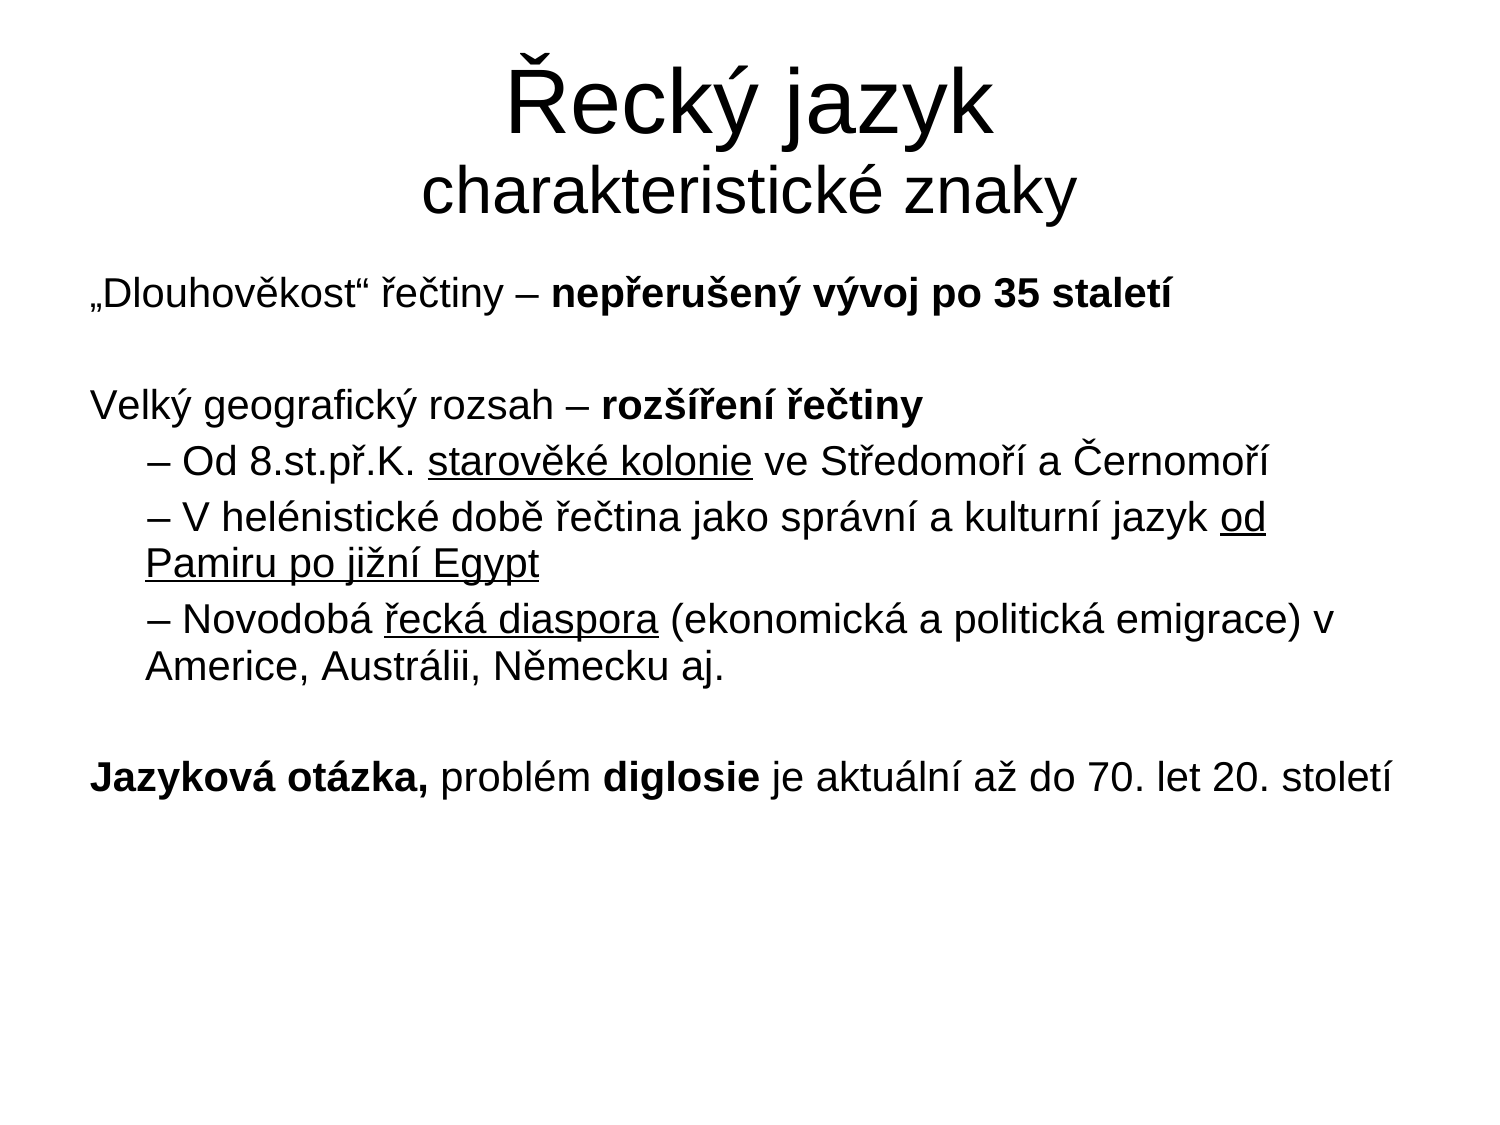

# Řecký jazyk charakteristické znaky
„Dlouhověkost“ řečtiny – nepřerušený vývoj po 35 staletí
Velký geografický rozsah – rozšíření řečtiny
 – Od 8.st.př.K. starověké kolonie ve Středomoří a Černomoří
 – V helénistické době řečtina jako správní a kulturní jazyk od Pamiru po jižní Egypt
 – Novodobá řecká diaspora (ekonomická a politická emigrace) v Americe, Austrálii, Německu aj.
Jazyková otázka, problém diglosie je aktuální až do 70. let 20. století